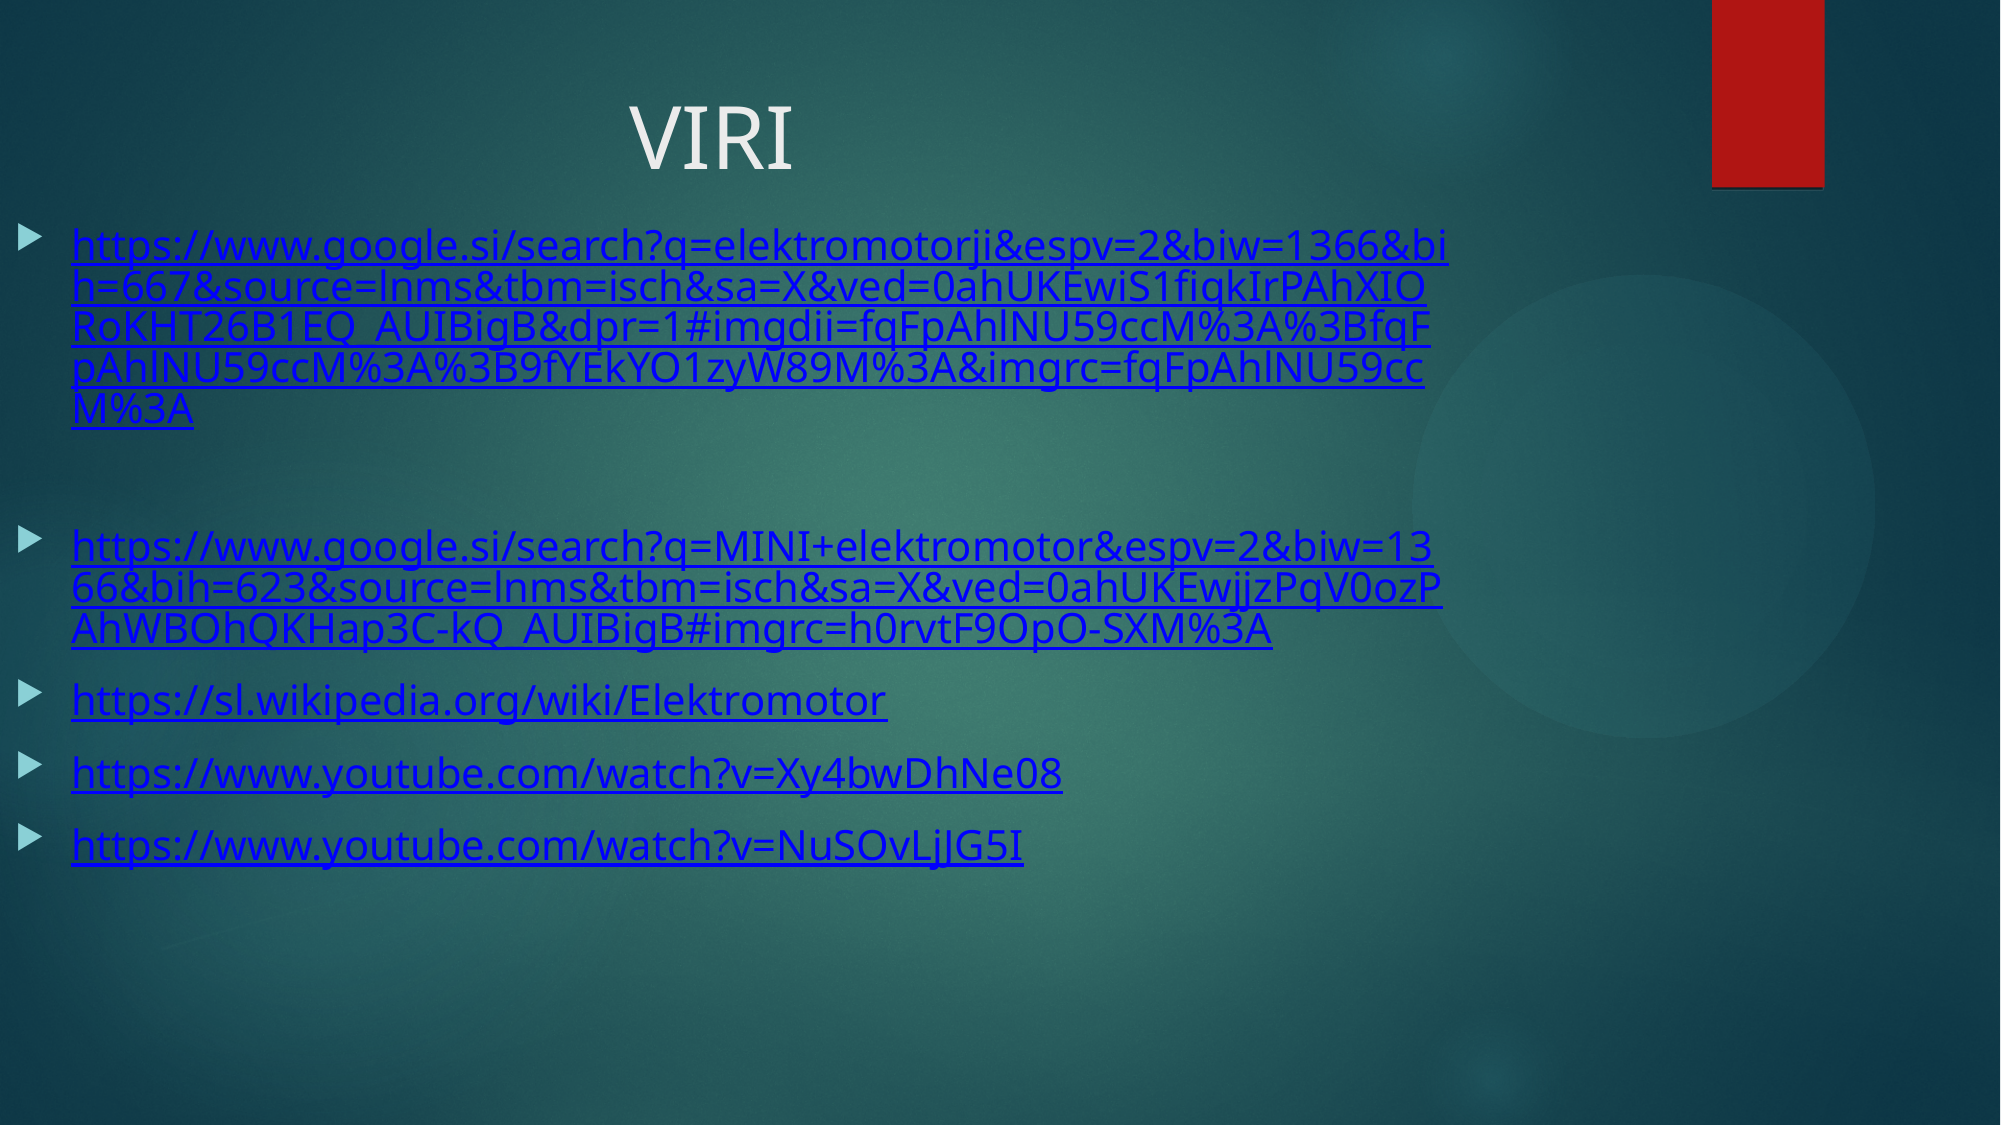

# VIRI
https://www.google.si/search?q=elektromotorji&espv=2&biw=1366&bih=667&source=lnms&tbm=isch&sa=X&ved=0ahUKEwiS1fiqkIrPAhXIORoKHT26B1EQ_AUIBigB&dpr=1#imgdii=fqFpAhlNU59ccM%3A%3BfqFpAhlNU59ccM%3A%3B9fYEkYO1zyW89M%3A&imgrc=fqFpAhlNU59ccM%3A
https://www.google.si/search?q=MINI+elektromotor&espv=2&biw=1366&bih=623&source=lnms&tbm=isch&sa=X&ved=0ahUKEwjjzPqV0ozPAhWBOhQKHap3C-kQ_AUIBigB#imgrc=h0rvtF9OpO-SXM%3A
https://sl.wikipedia.org/wiki/Elektromotor
https://www.youtube.com/watch?v=Xy4bwDhNe08
https://www.youtube.com/watch?v=NuSOvLjJG5I